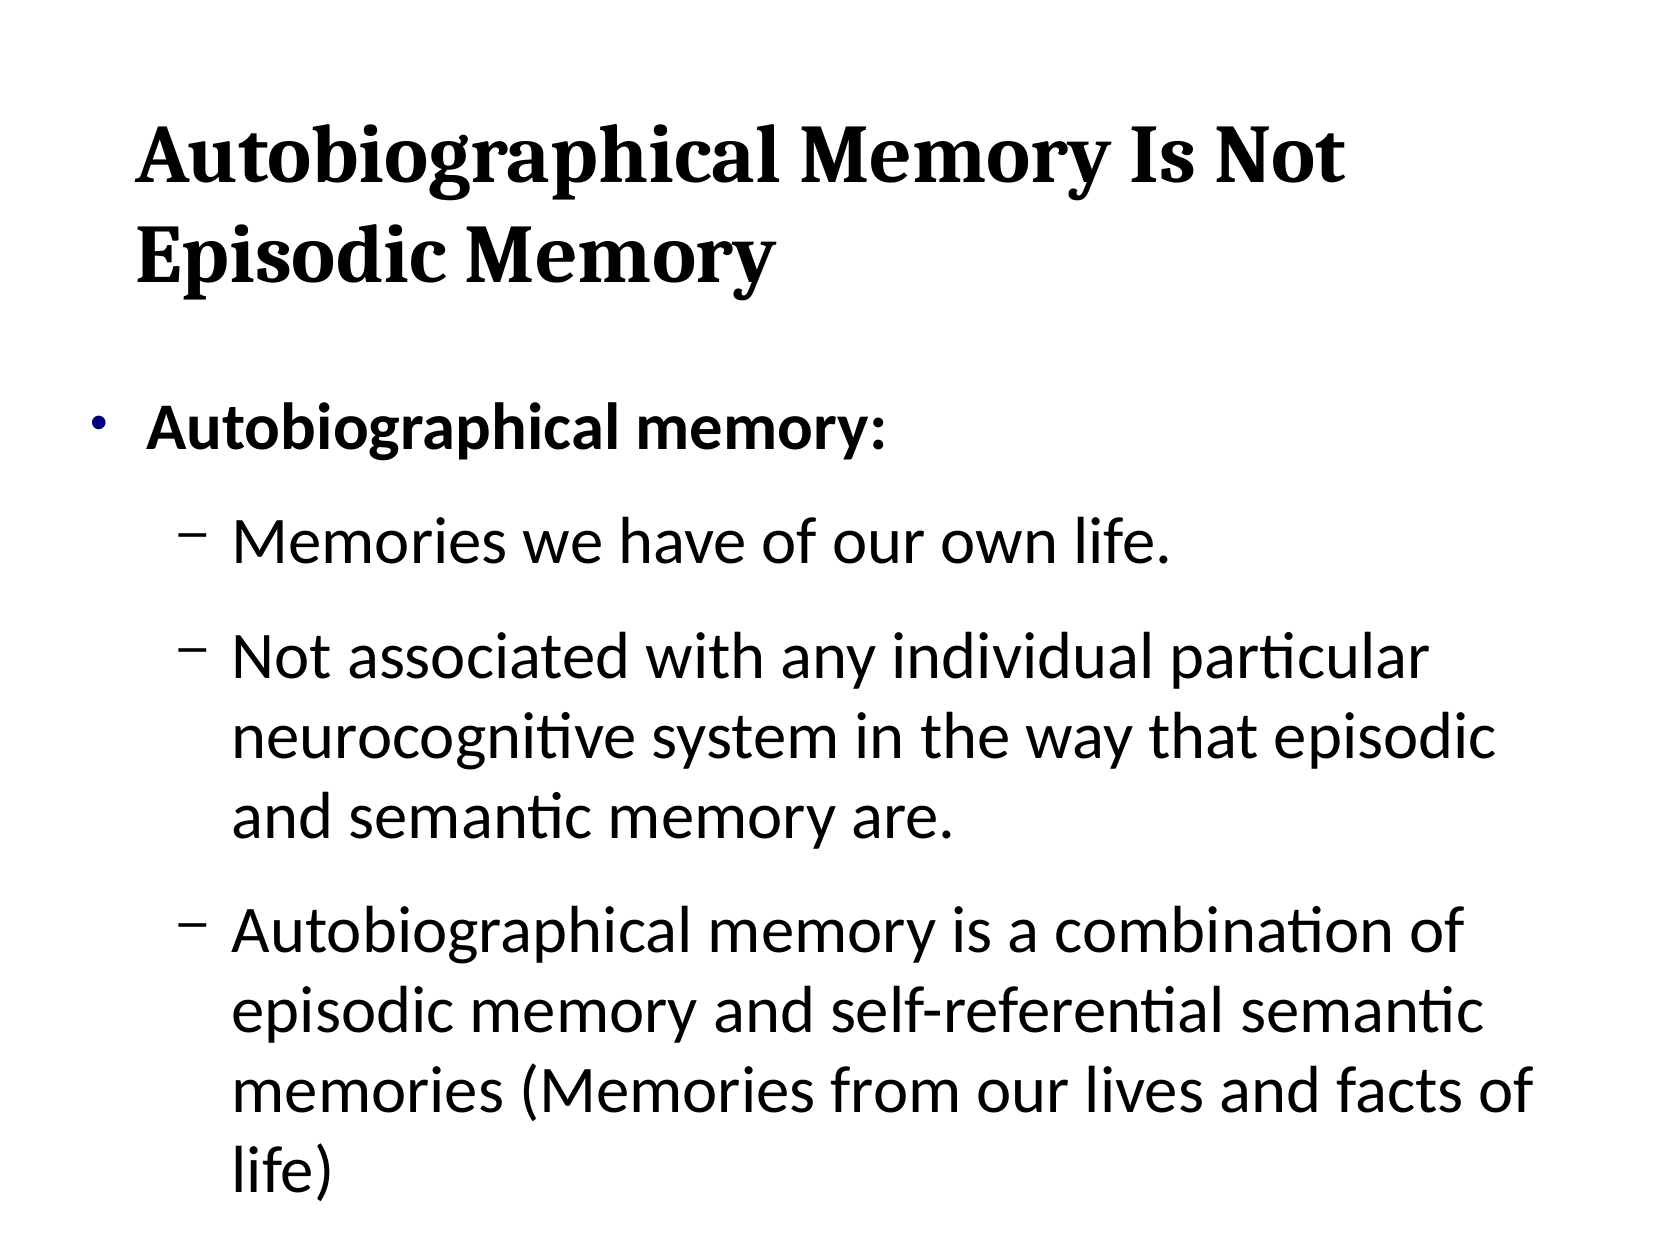

# Autobiographical Memory Is Not Episodic Memory
Autobiographical memory:
Memories we have of our own life.
Not associated with any individual particular neurocognitive system in the way that episodic and semantic memory are.
Autobiographical memory is a combination of episodic memory and self-referential semantic memories (Memories from our lives and facts of life)